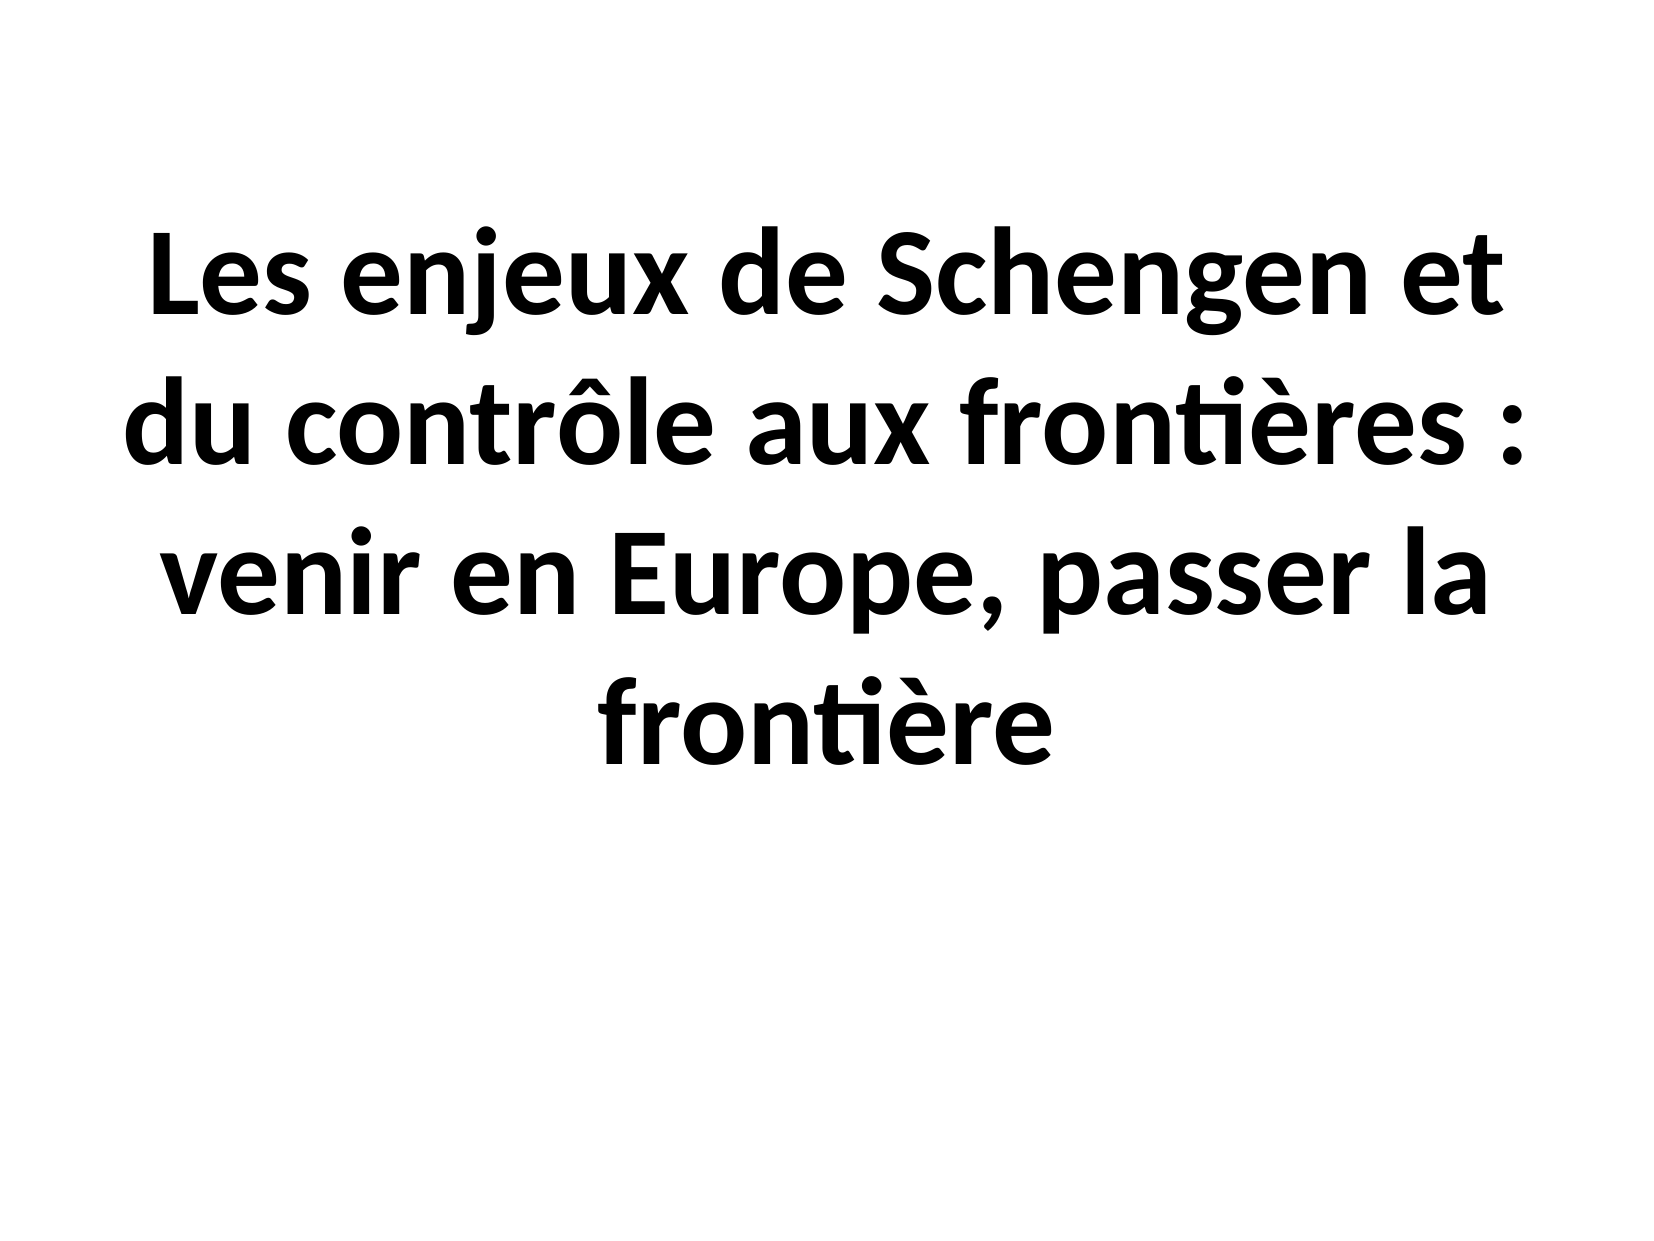

# Les enjeux de Schengen et du contrôle aux frontières : venir en Europe, passer la frontière